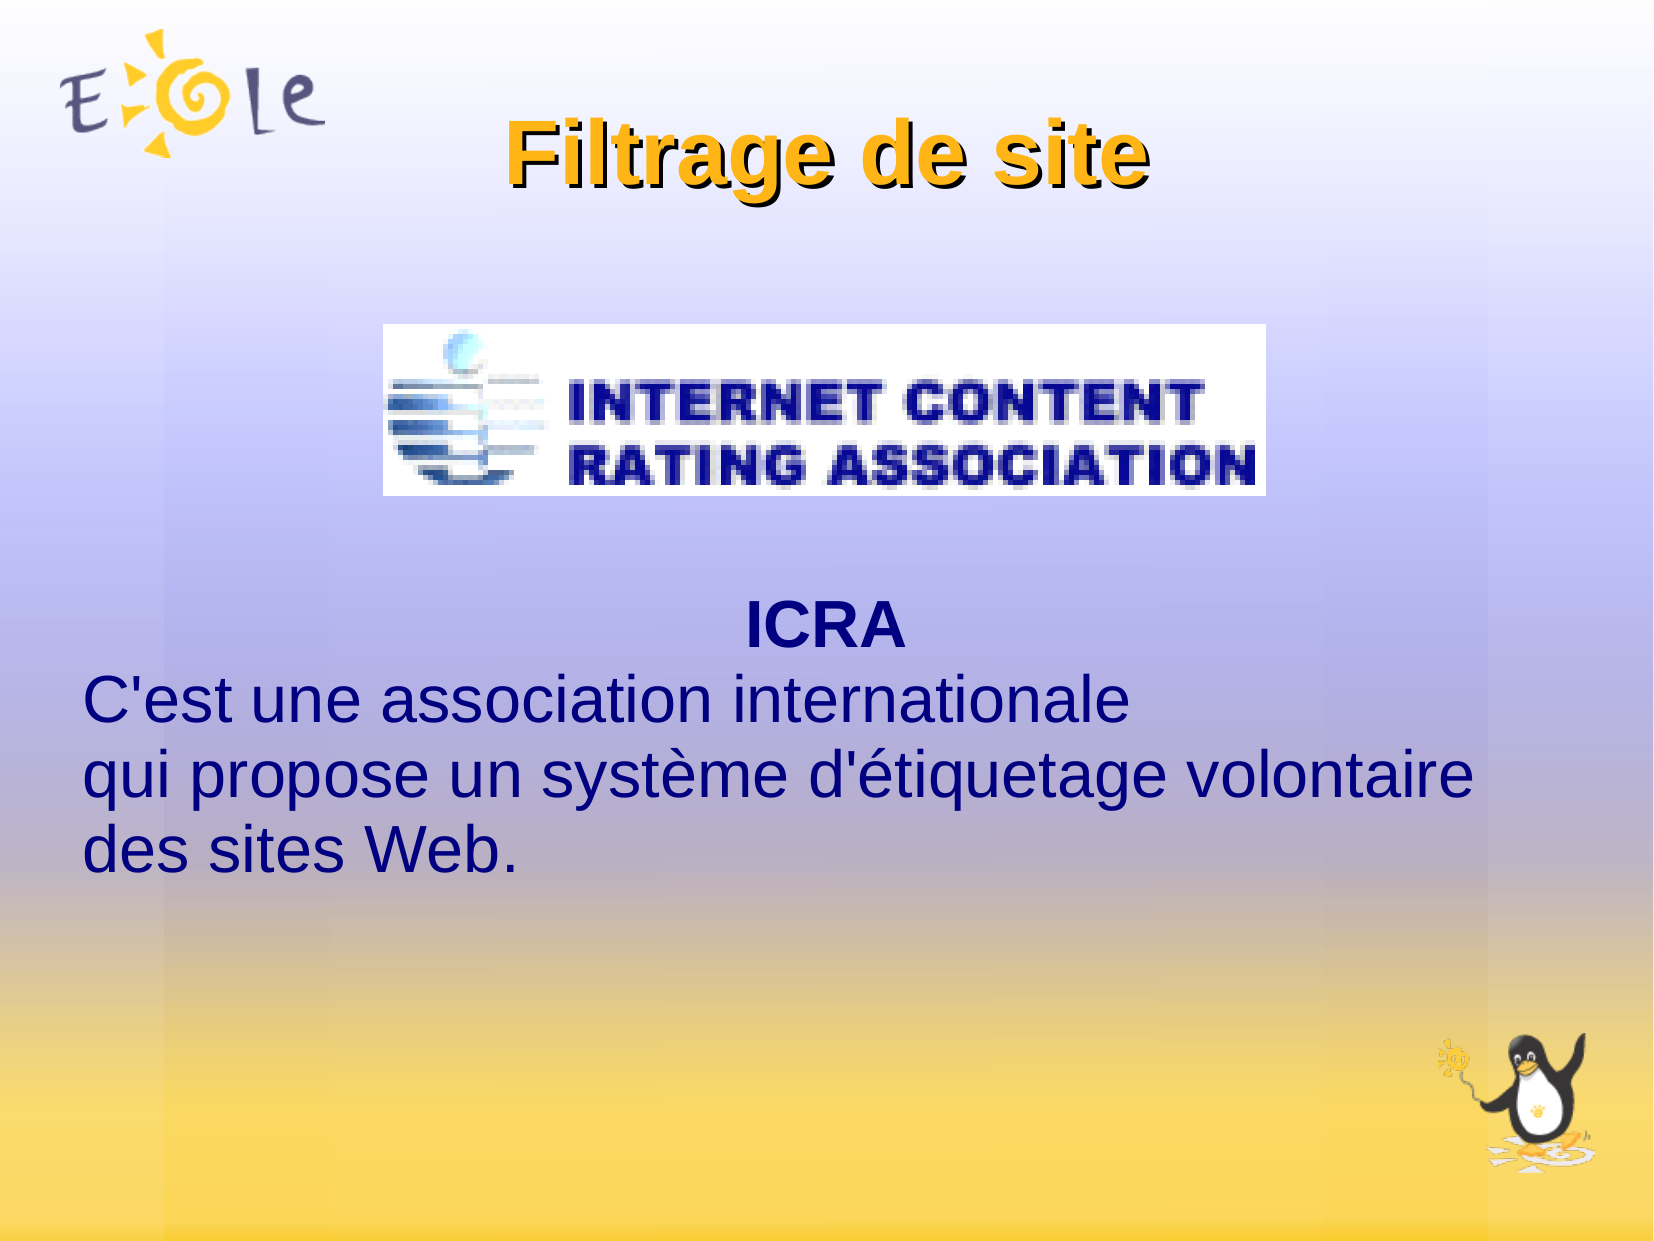

# Filtrage de site
ICRA
C'est une association internationale
qui propose un système d'étiquetage volontaire des sites Web.